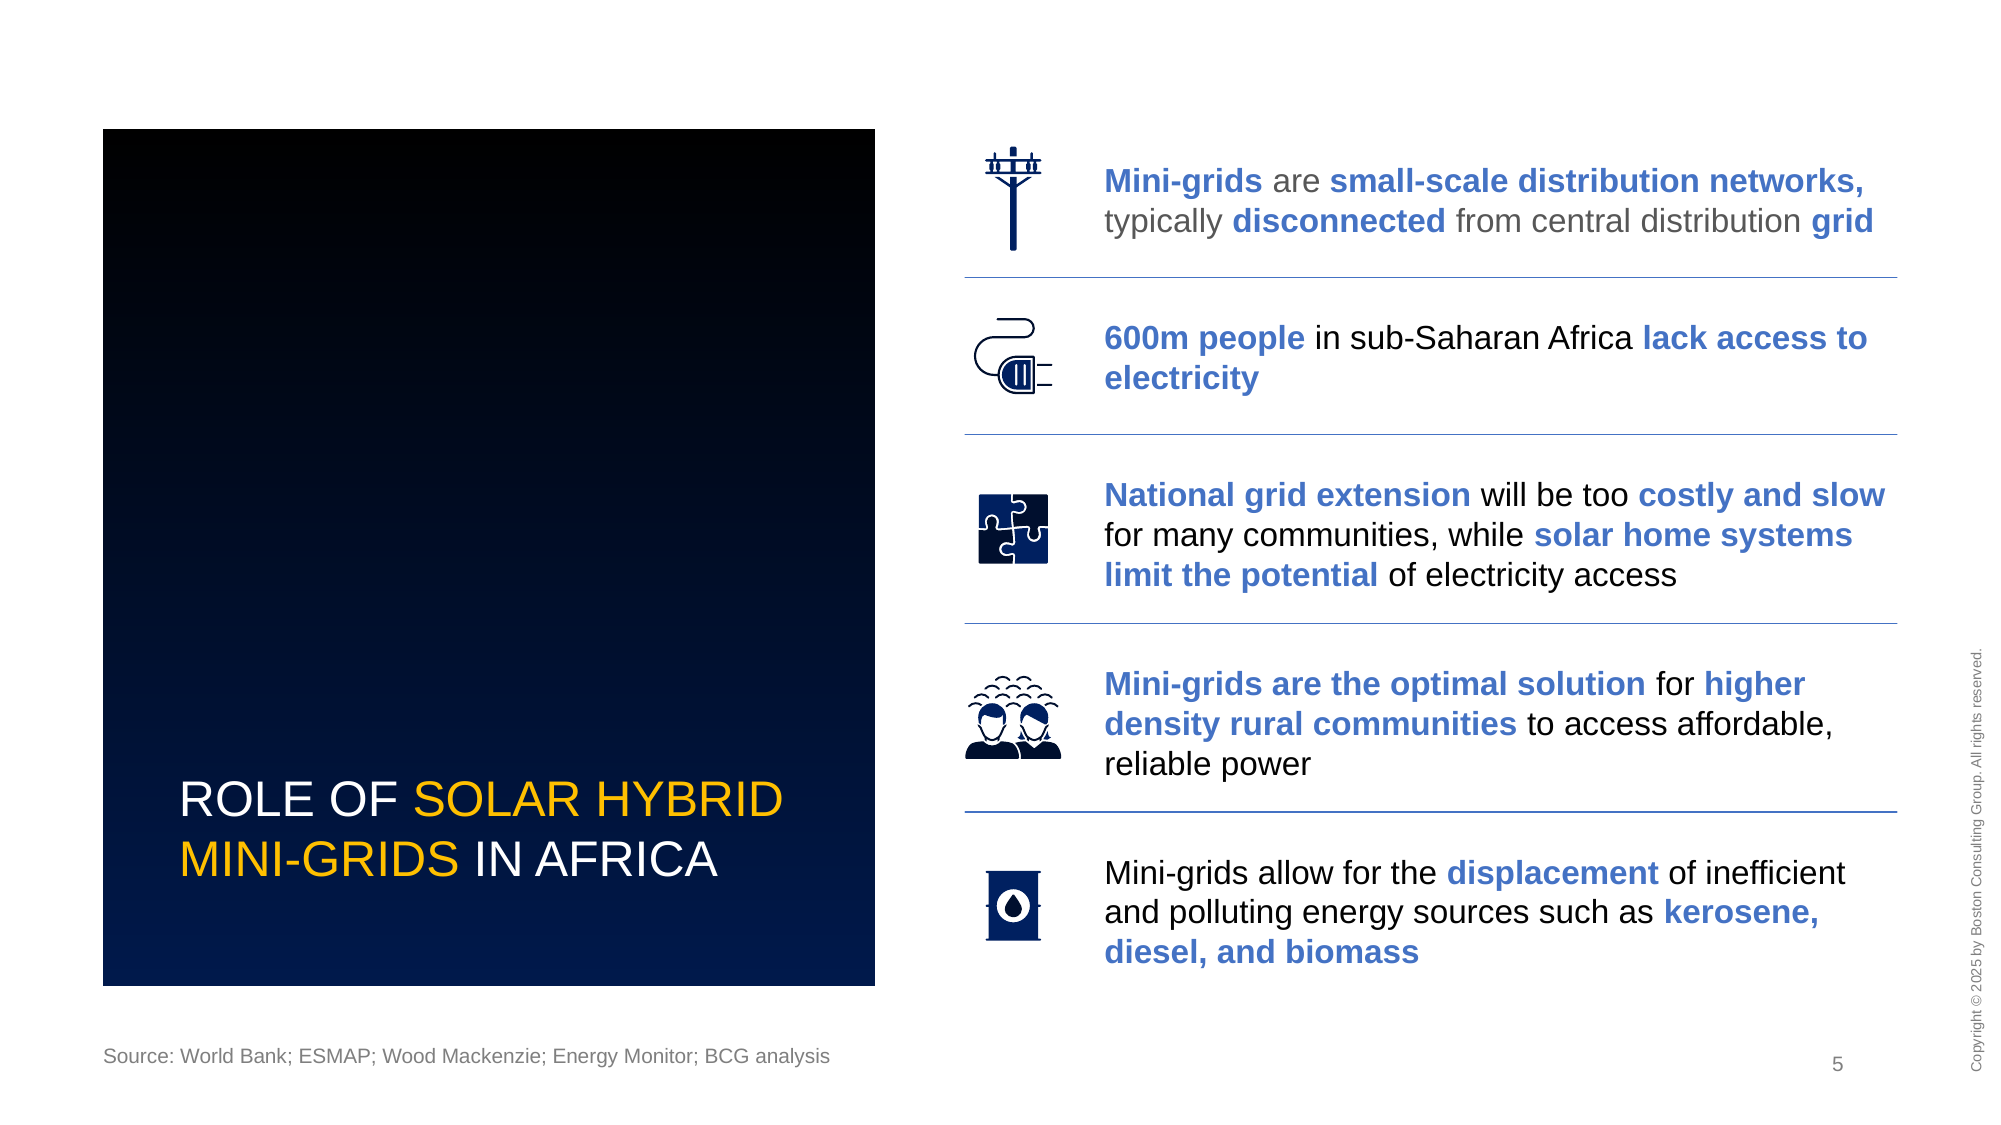

Mini-grids are small-scale distribution networks, typically disconnected from central distribution grid
600m people in sub-Saharan Africa lack access to electricity
National grid extension will be too costly and slow for many communities, while solar home systems limit the potential of electricity access
Mini-grids are the optimal solution for higher density rural communities to access affordable, reliable power
Mini-grids allow for the displacement of inefficient and polluting energy sources such as kerosene, diesel, and biomass
ROLE OF SOLAR HYBRID MINI-GRIDS IN AFRICA
Source: World Bank; ESMAP; Wood Mackenzie; Energy Monitor; BCG analysis